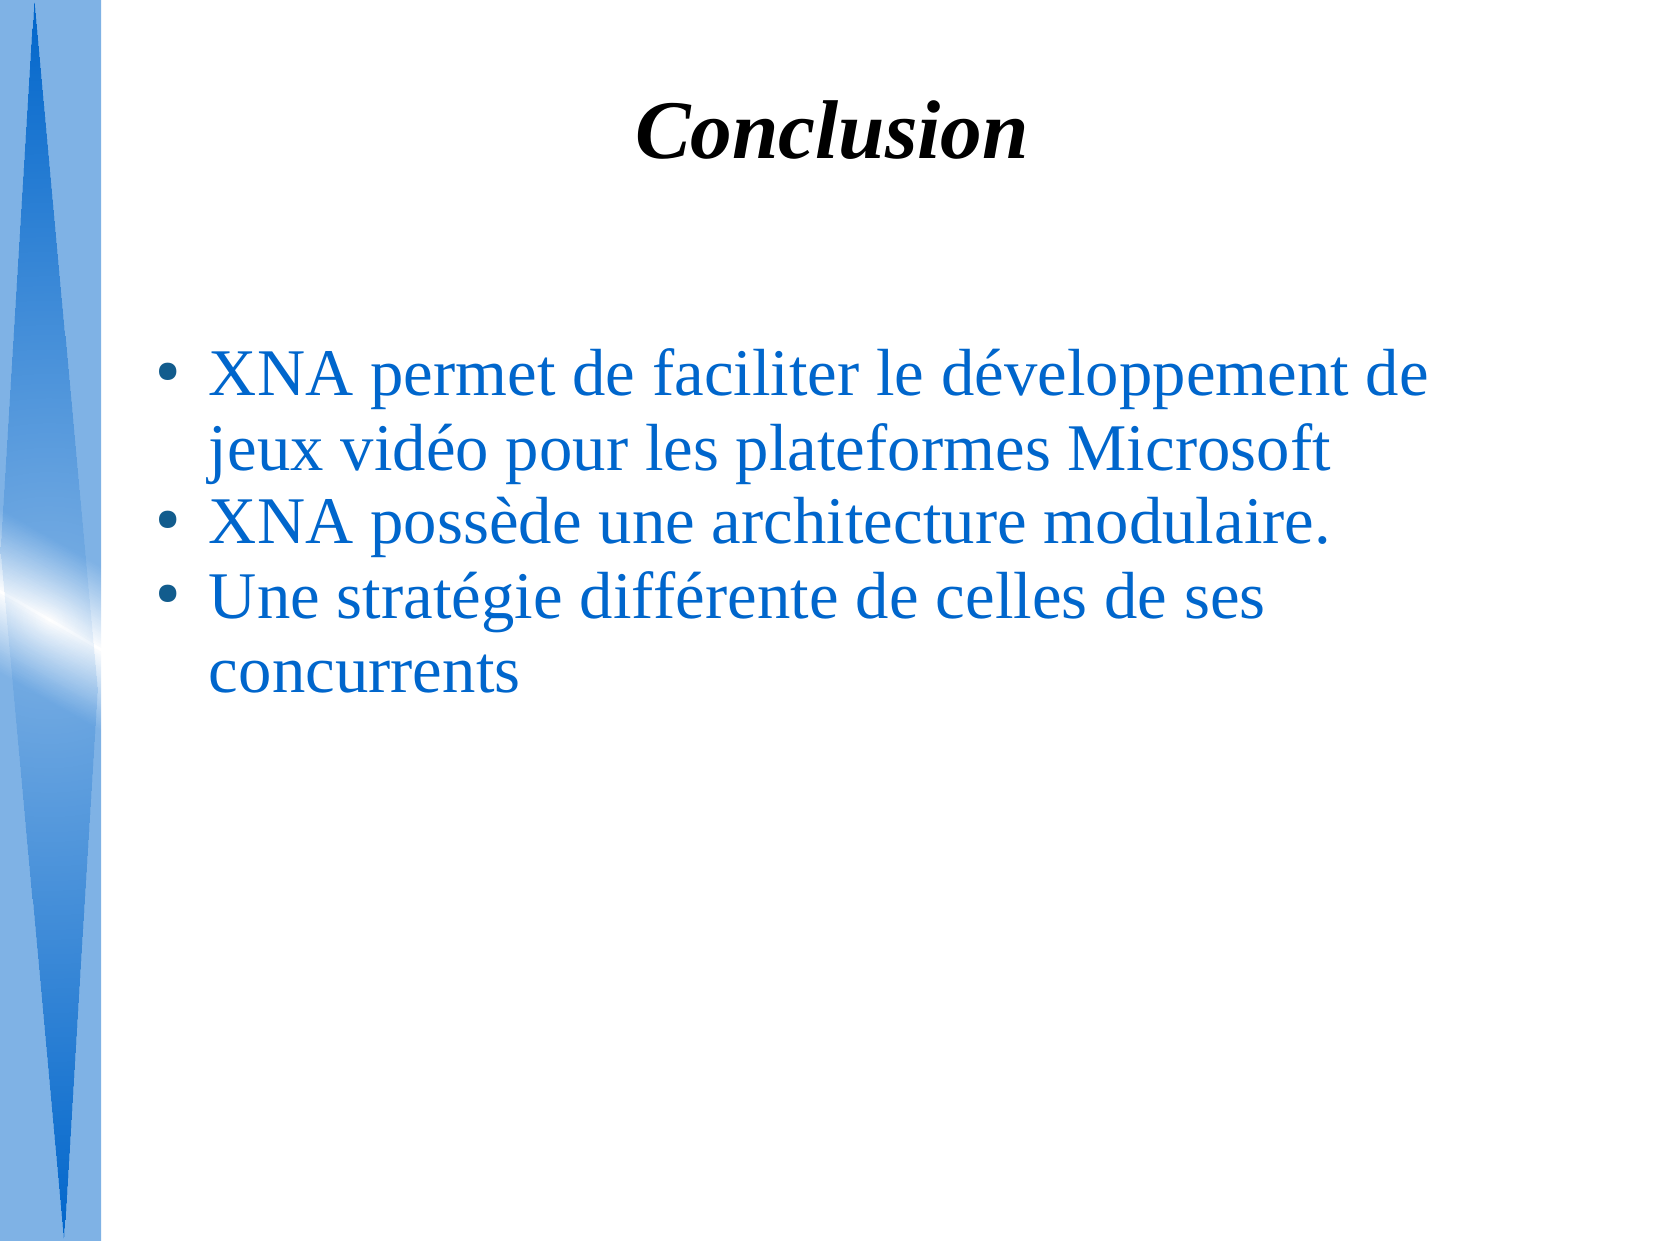

# Conclusion
XNA permet de faciliter le développement de jeux vidéo pour les plateformes Microsoft
XNA possède une architecture modulaire.
Une stratégie différente de celles de ses concurrents